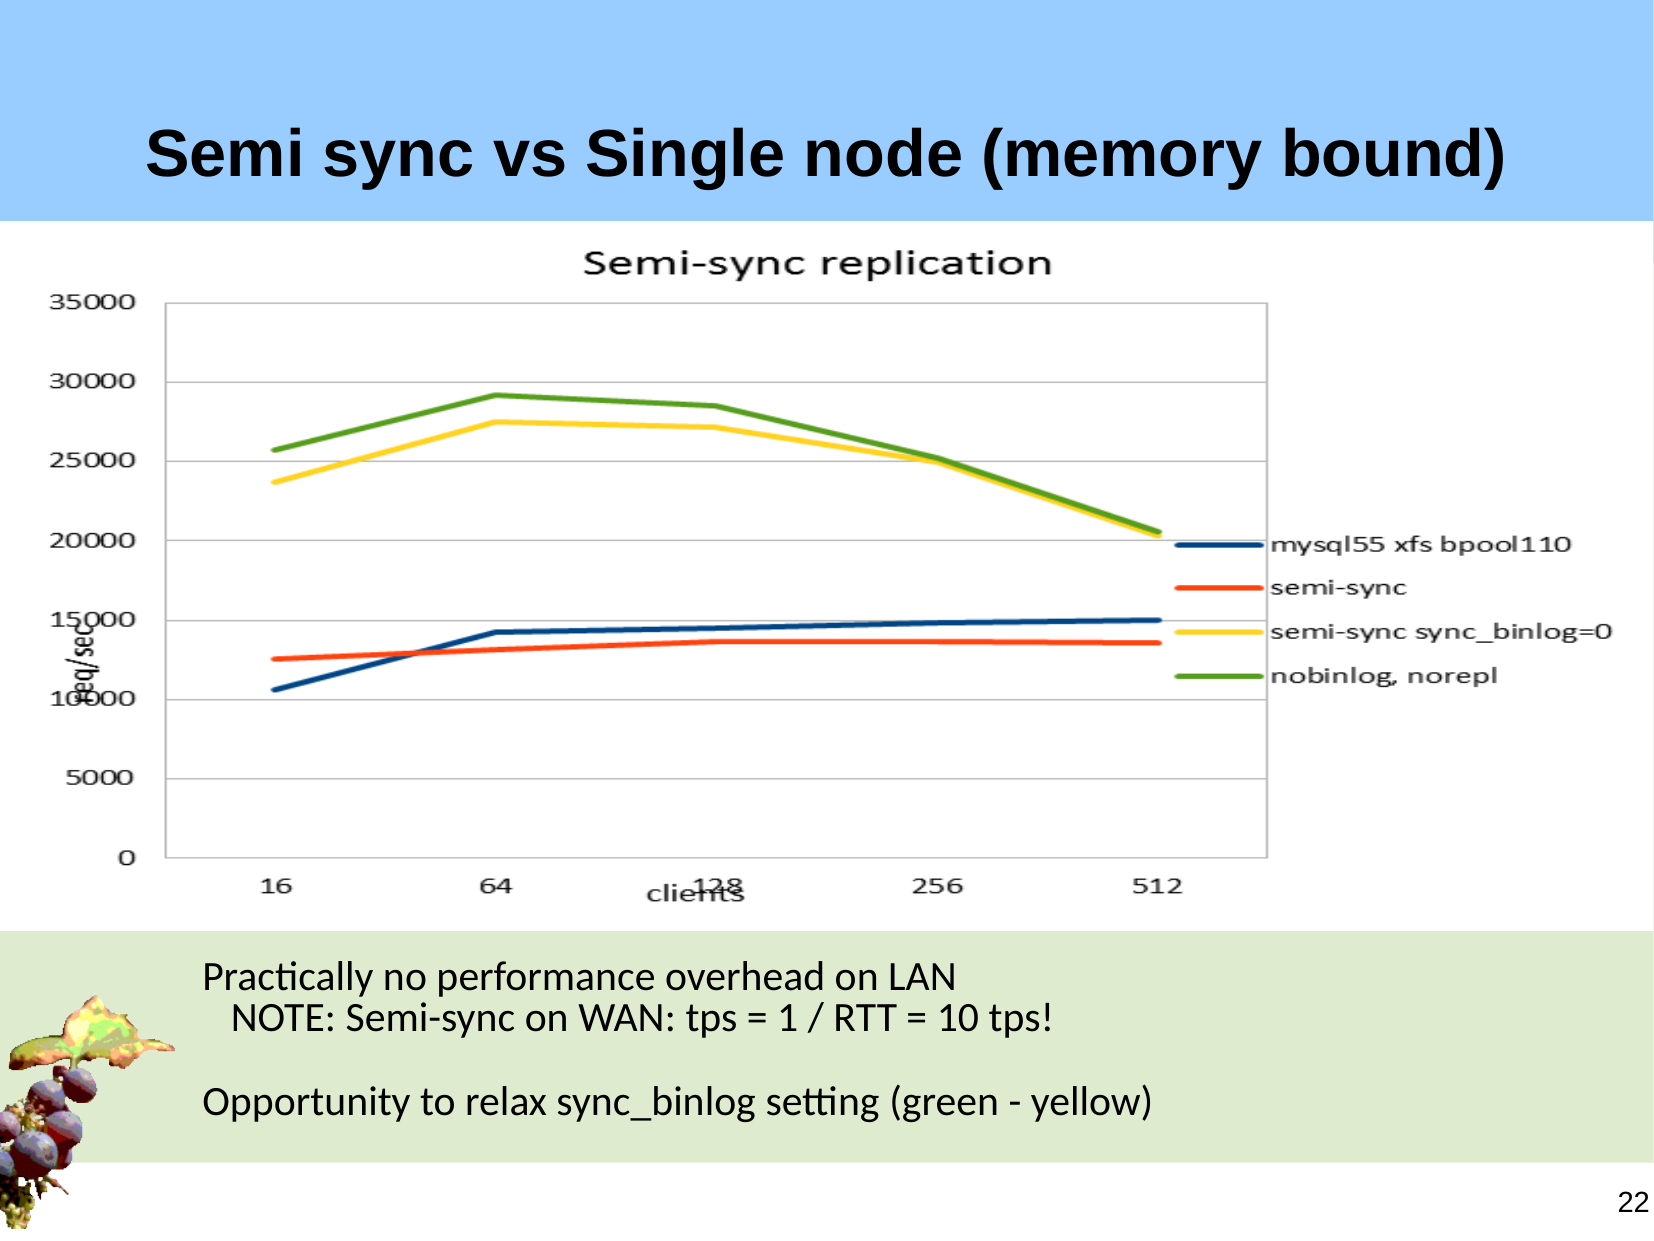

# Semi sync vs Single node (memory bound)
Practically no performance overhead on LAN
 NOTE: Semi-sync on WAN: tps = 1 / RTT = 10 tps!
Opportunity to relax sync_binlog setting (green - yellow)
22